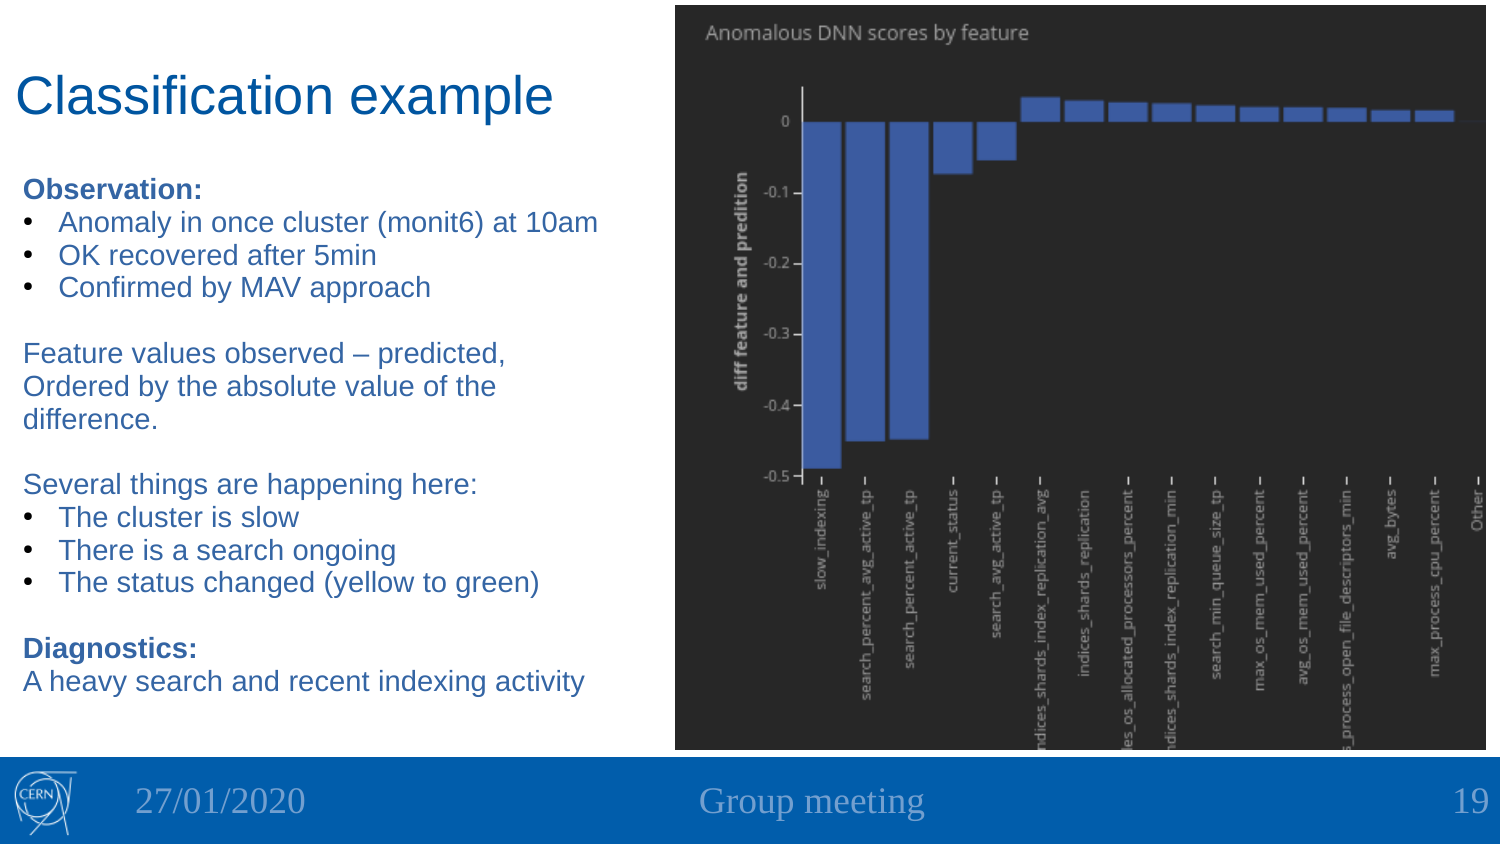

# Classification example
Observation:
Anomaly in once cluster (monit6) at 10am
OK recovered after 5min
Confirmed by MAV approach
Feature values observed – predicted, Ordered by the absolute value of the difference.
Several things are happening here:
The cluster is slow
There is a search ongoing
The status changed (yellow to green)
Diagnostics:
A heavy search and recent indexing activity
27/01/2020
Group meeting
19